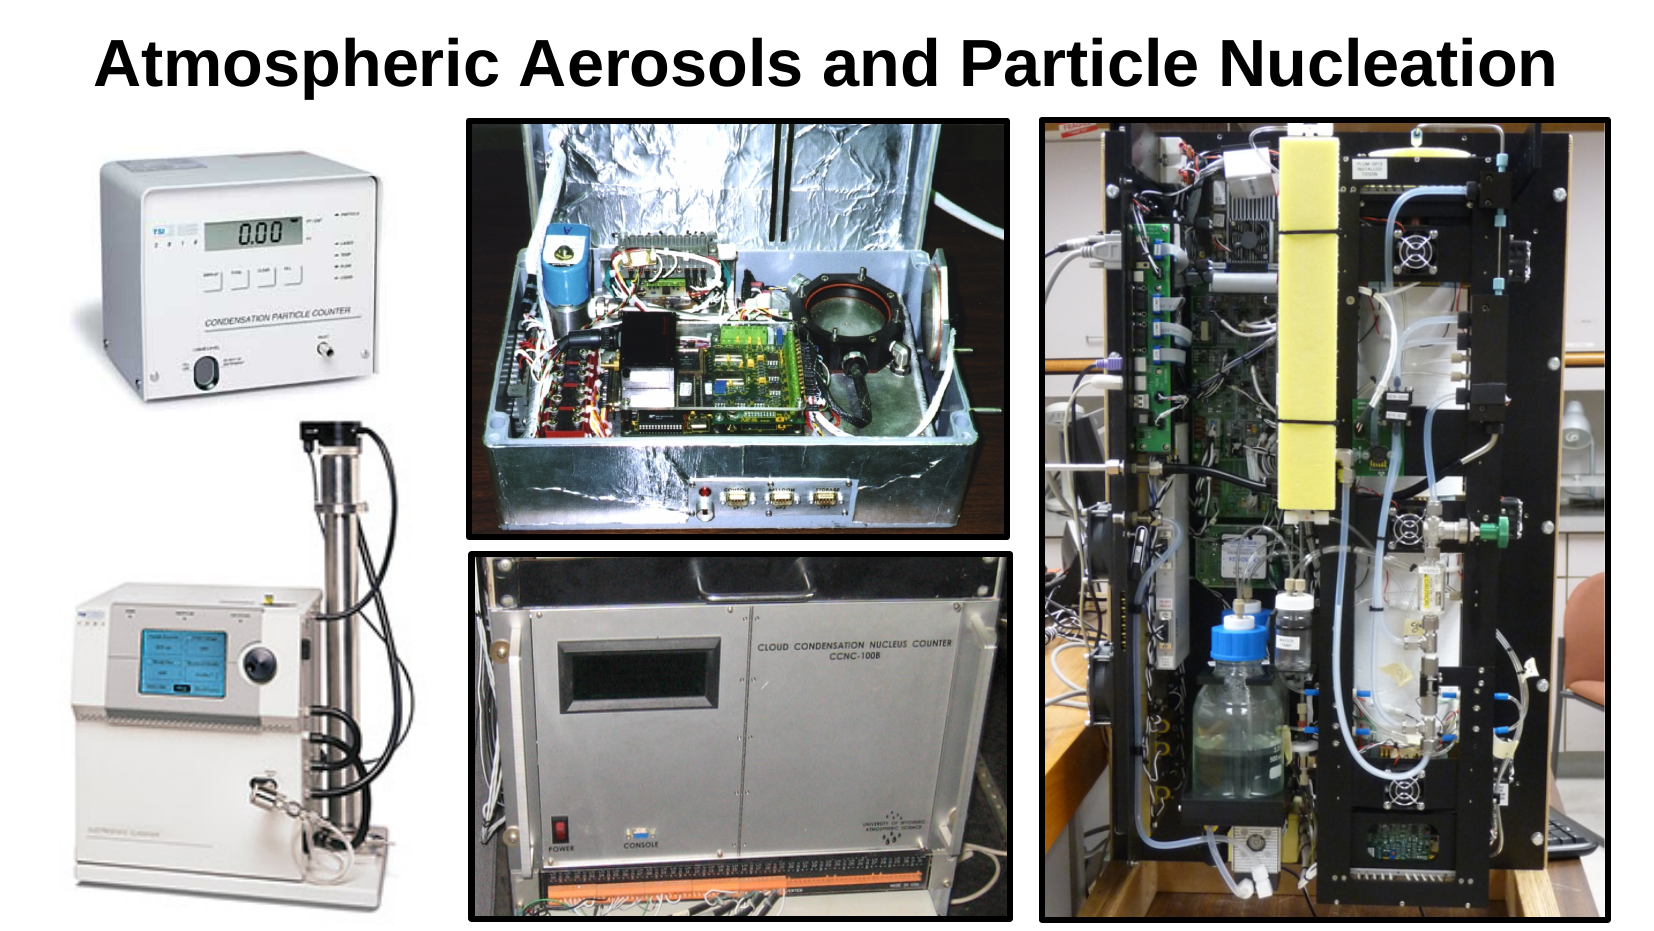

# Atmospheric Aerosols and Particle Nucleation
Bloom’s